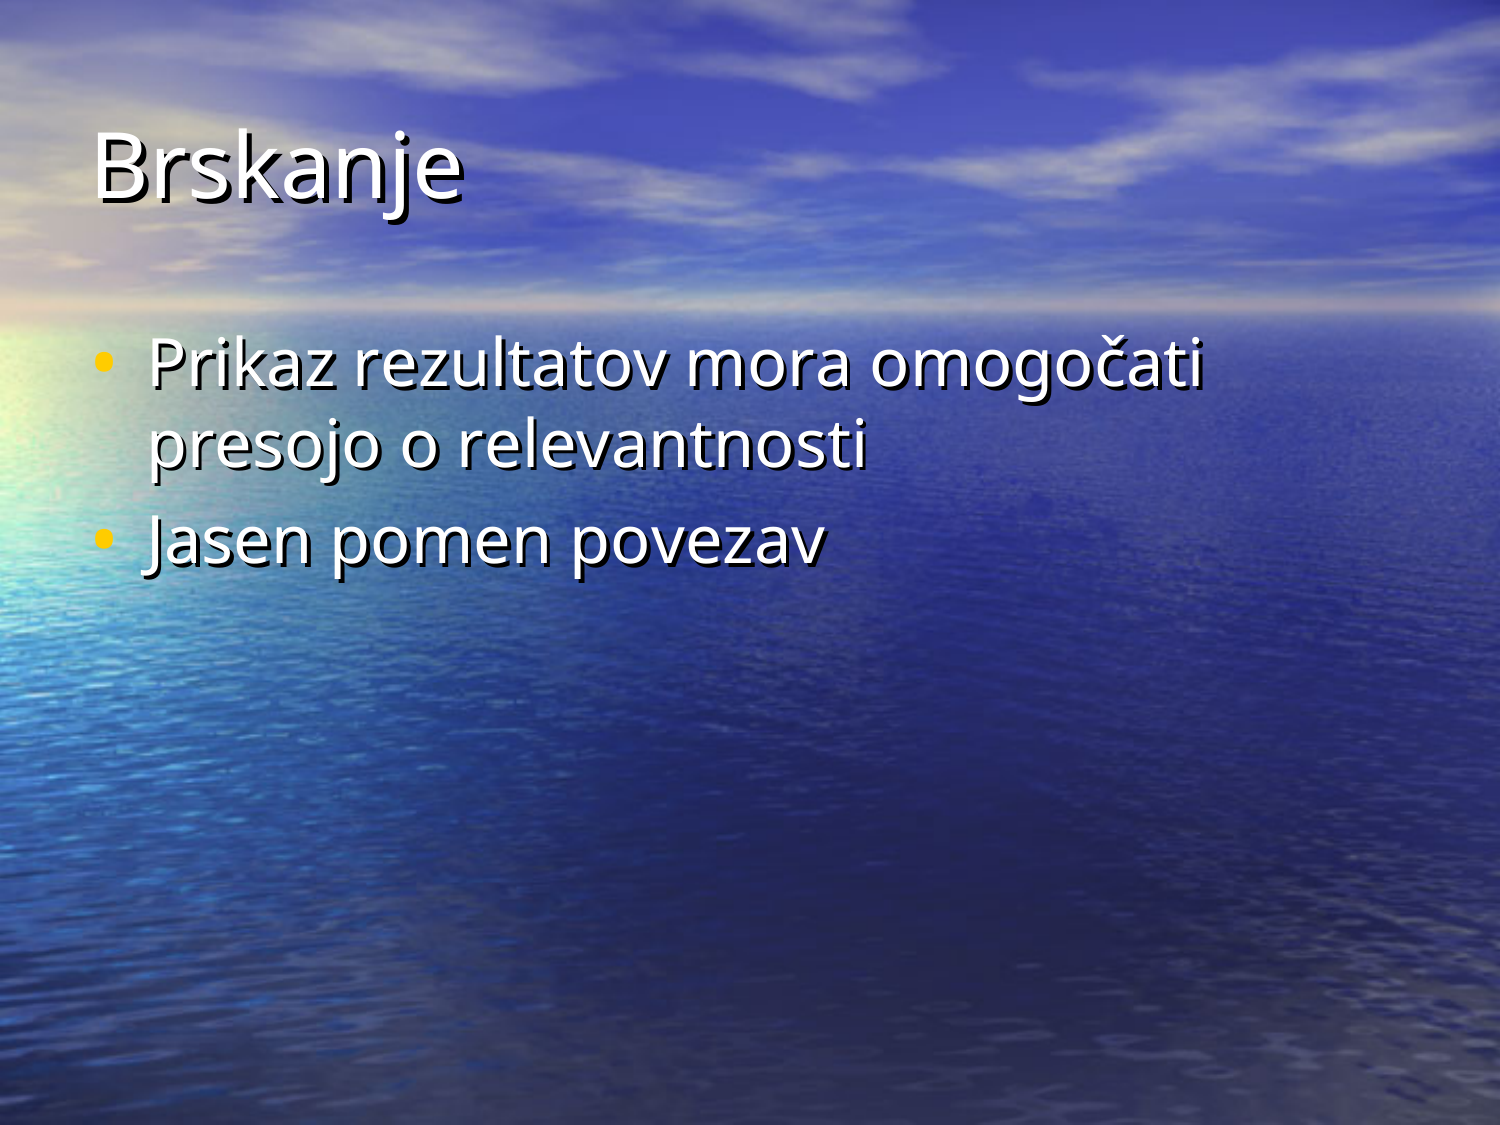

# Brskanje
Prikaz rezultatov mora omogočati presojo o relevantnosti
Jasen pomen povezav